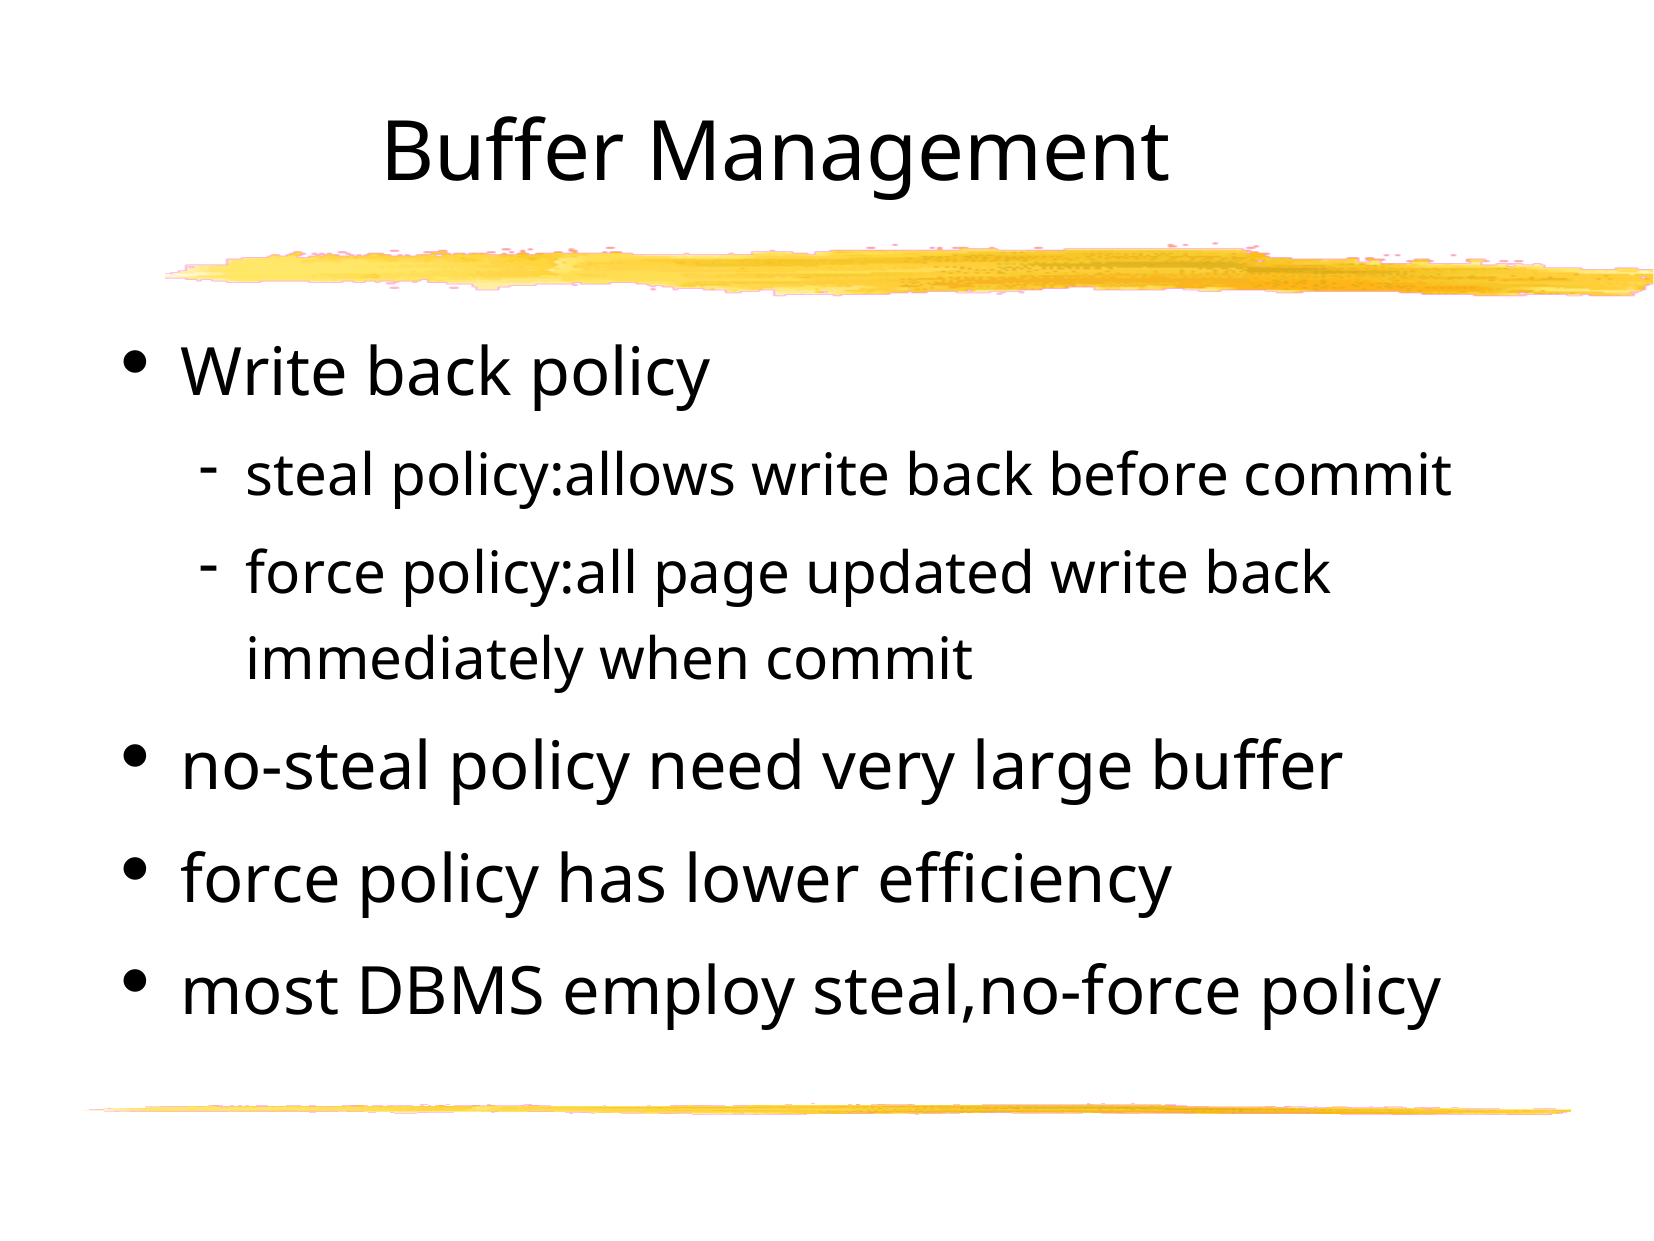

# Buffer Management
Write back policy
steal policy:allows write back before commit
force policy:all page updated write back
immediately when commit
no-steal policy need very large buffer
force policy has lower efficiency
most DBMS employ steal,no-force policy